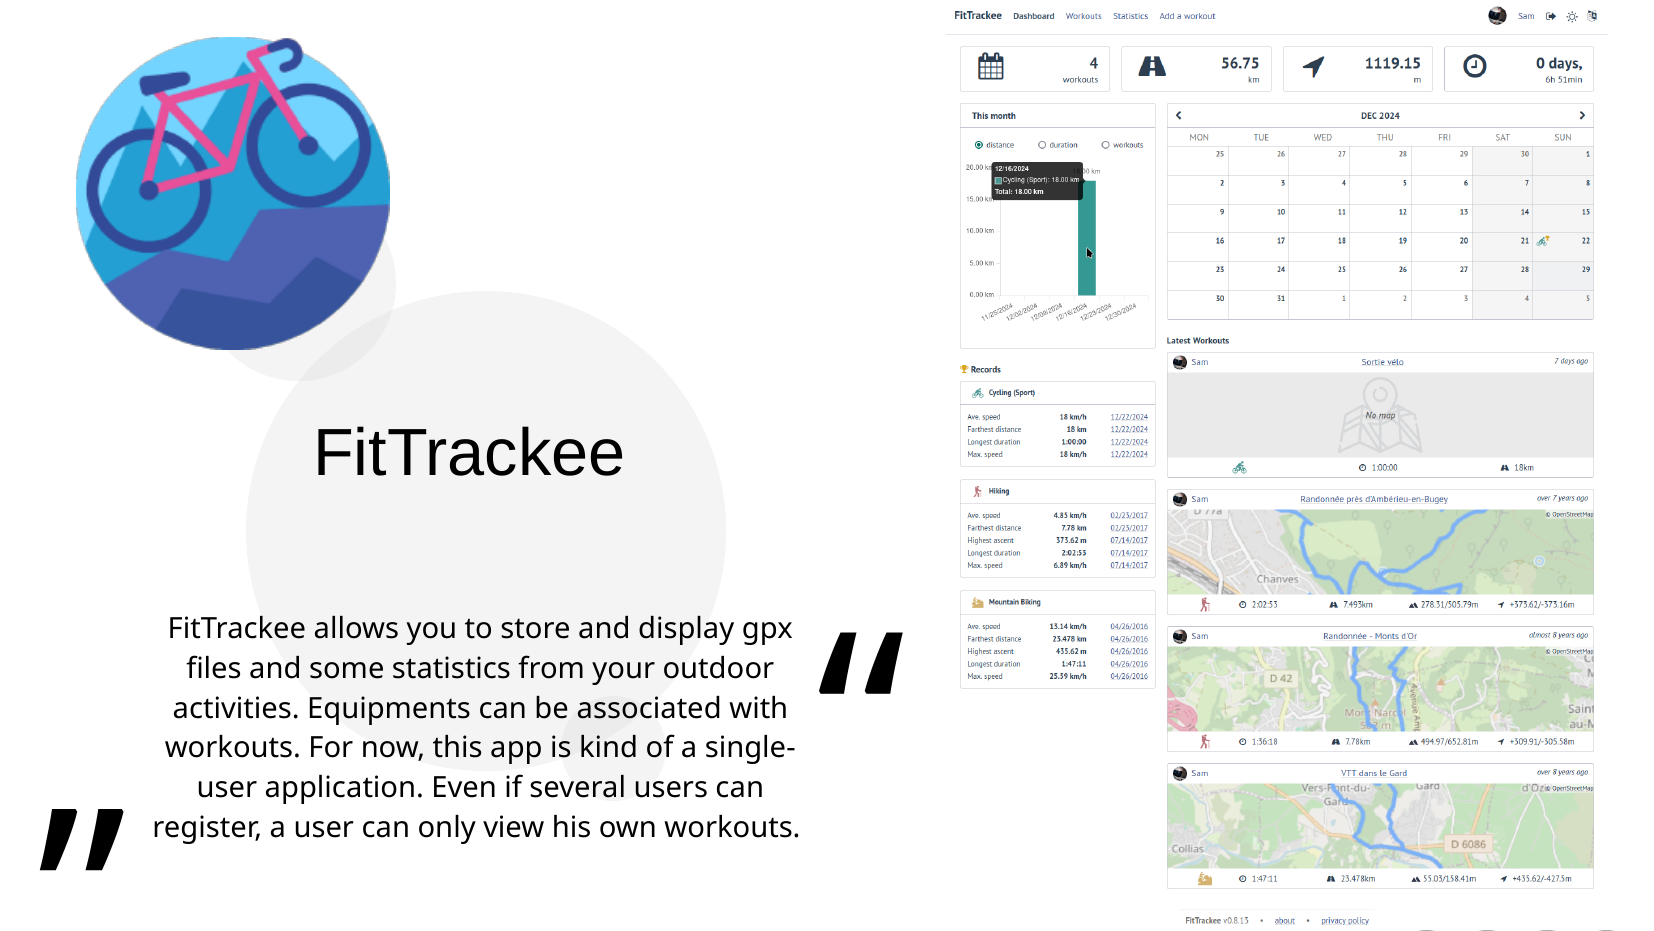

# FitTrackee
“
„
FitTrackee allows you to store and display gpx files and some statistics from your outdoor activities. Equipments can be associated with workouts. For now, this app is kind of a single-user application. Even if several users can register, a user can only view his own workouts.